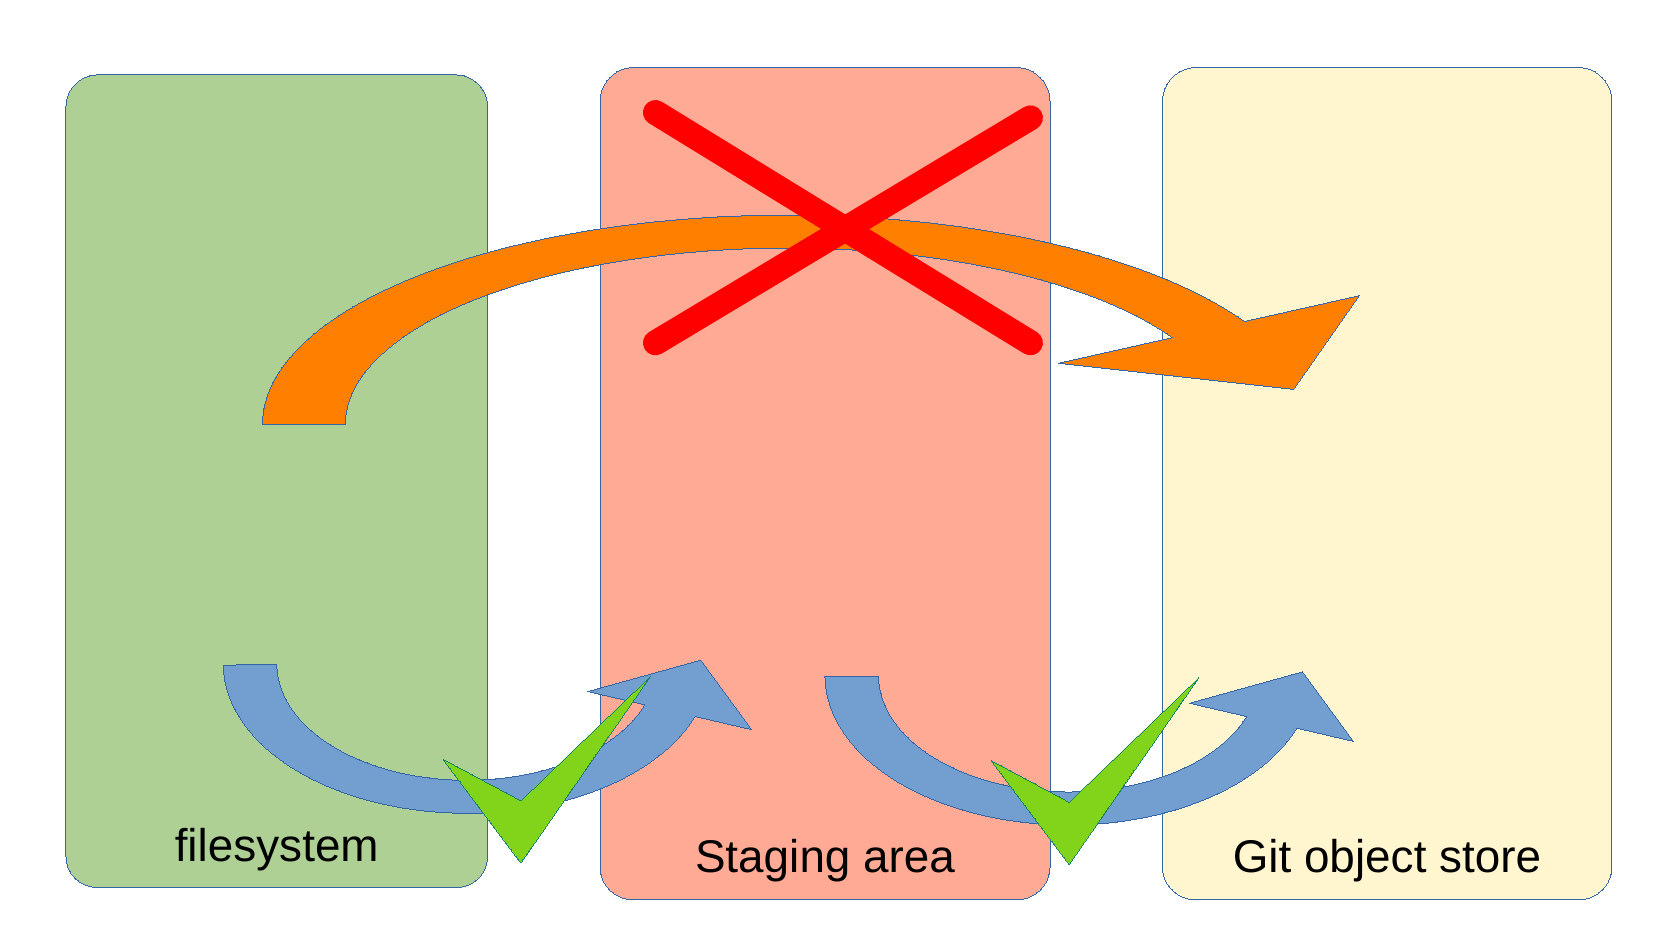

#
Staging area
Git object store
filesystem